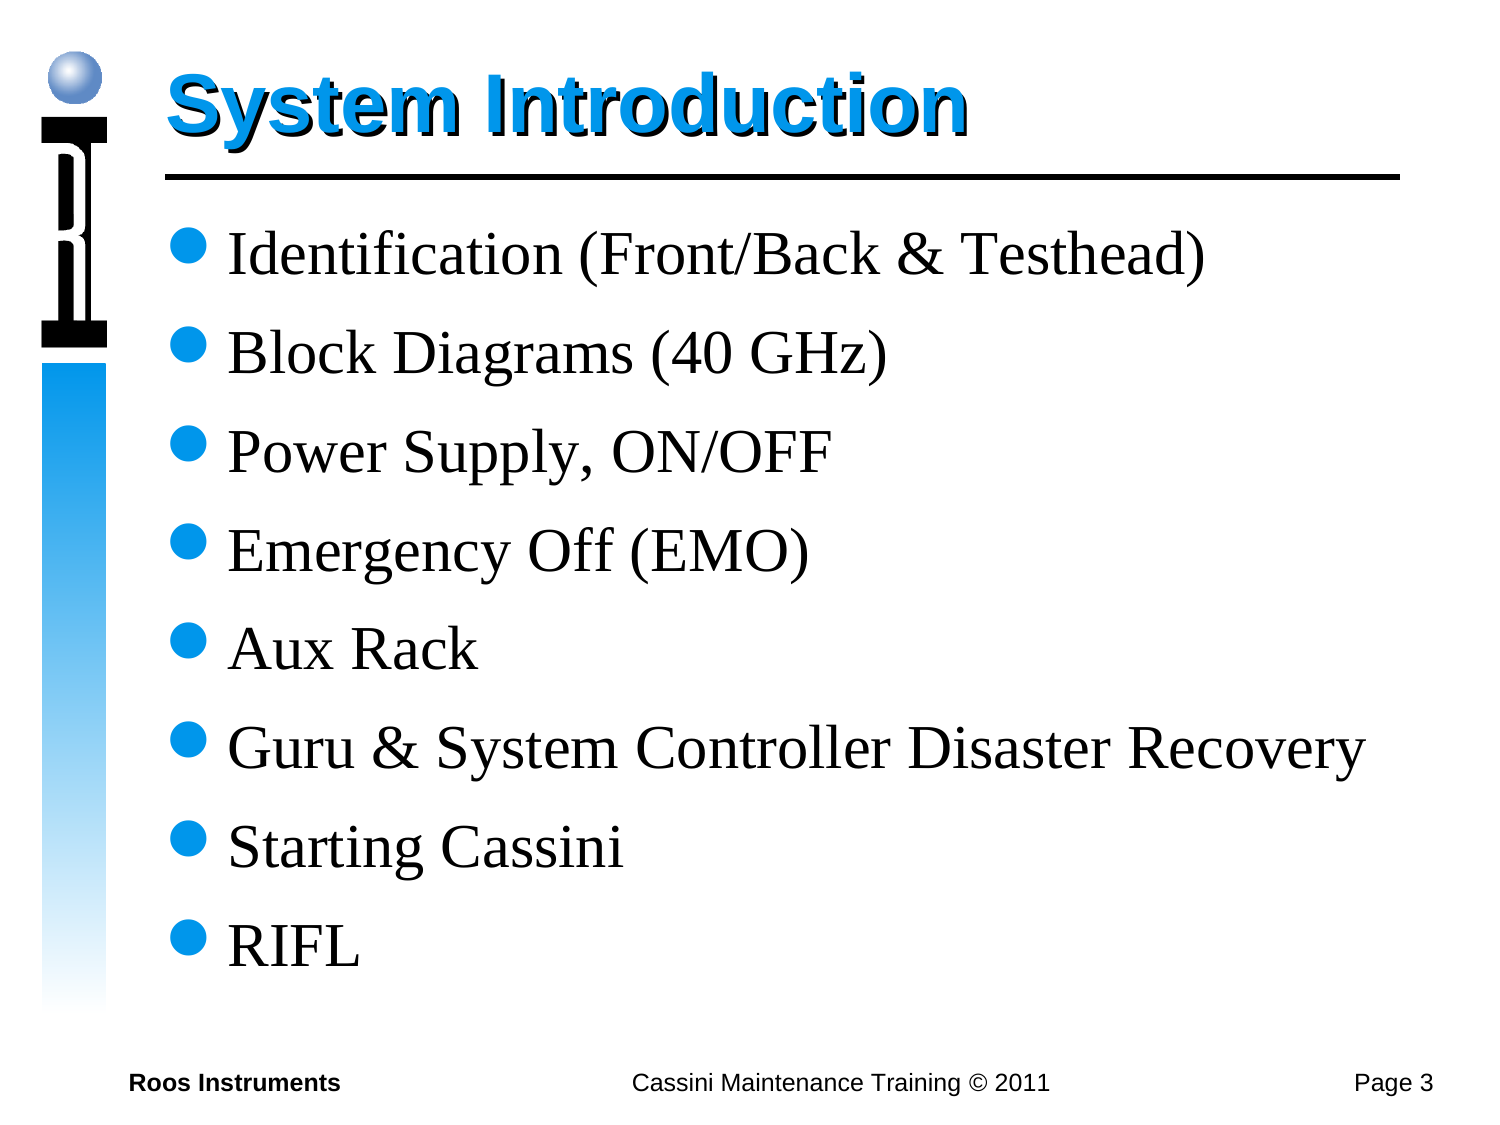

# System Introduction
Identification (Front/Back & Testhead)
Block Diagrams (40 GHz)
Power Supply, ON/OFF
Emergency Off (EMO)
Aux Rack
Guru & System Controller Disaster Recovery
Starting Cassini
RIFL